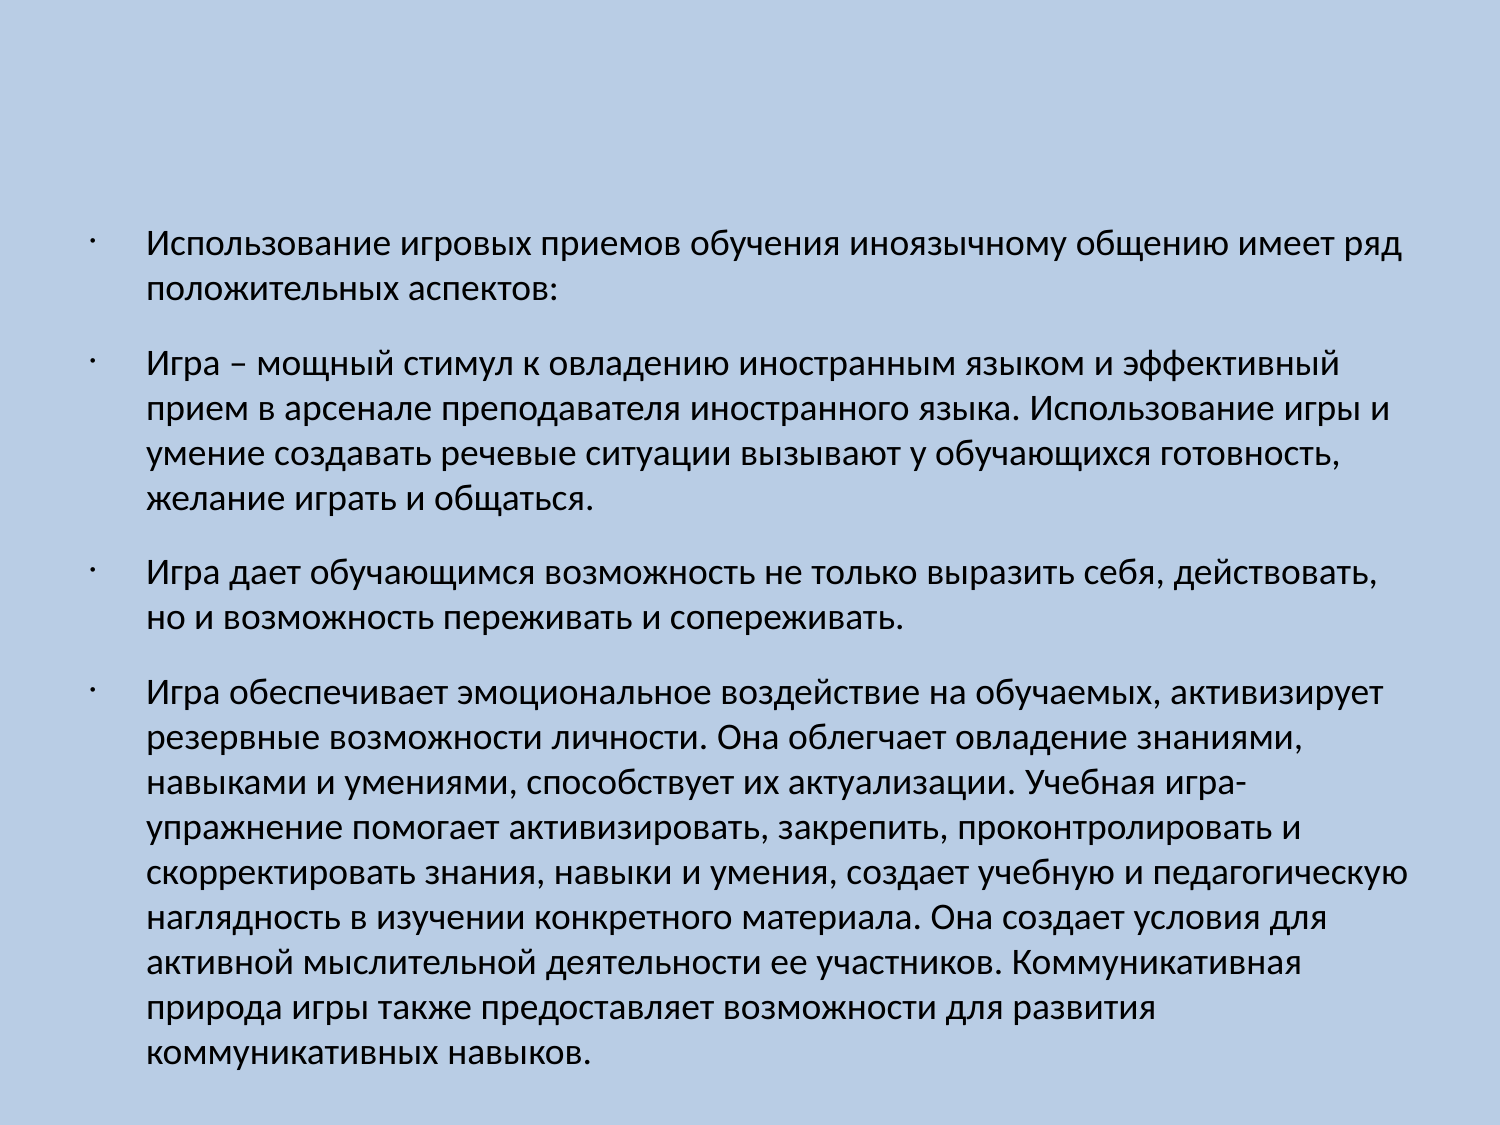

Игровые технологии обучения
# Использование игровых приемов обучения иноязычному общению имеет ряд положительных аспектов:
Игра – мощный стимул к овладению иностранным языком и эффективный прием в арсенале преподавателя иностранного языка. Использование игры и умение создавать речевые ситуации вызывают у обучающихся готовность, желание играть и общаться.
Игра дает обучающимся возможность не только выразить себя, действовать, но и возможность переживать и сопереживать.
Игра обеспечивает эмоциональное воздействие на обучаемых, активизирует резервные возможности личности. Она облегчает овладение знаниями, навыками и умениями, способствует их актуализации. Учебная игра-упражнение помогает активизировать, закрепить, проконтролировать и скорректировать знания, навыки и умения, создает учебную и педагогическую наглядность в изучении конкретного материала. Она создает условия для активной мыслительной деятельности ее участников. Коммуникативная природа игры также предоставляет возможности для развития коммуникативных навыков.